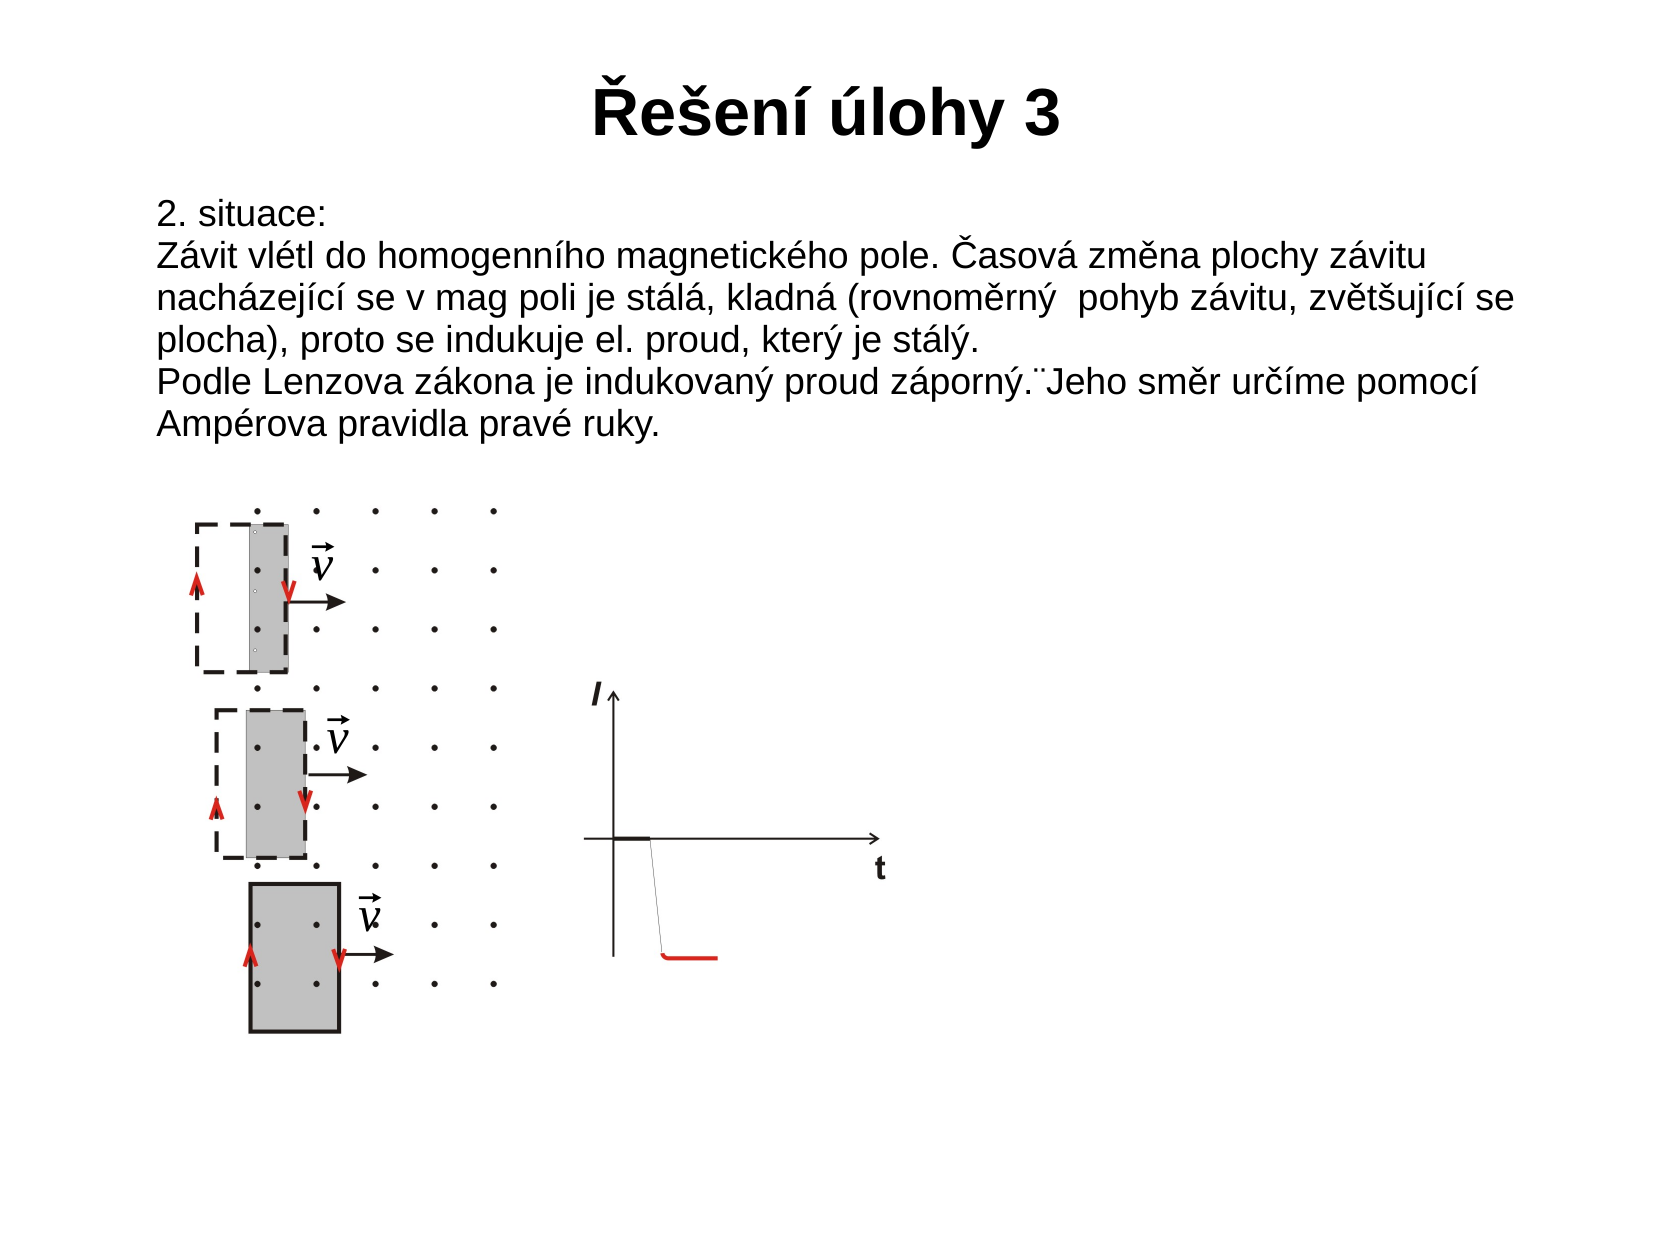

# Řešení úlohy 3
2. situace:
Závit vlétl do homogenního magnetického pole. Časová změna plochy závitu nacházející se v mag poli je stálá, kladná (rovnoměrný pohyb závitu, zvětšující se plocha), proto se indukuje el. proud, který je stálý.
Podle Lenzova zákona je indukovaný proud záporný.¨Jeho směr určíme pomocí
Ampérova pravidla pravé ruky.